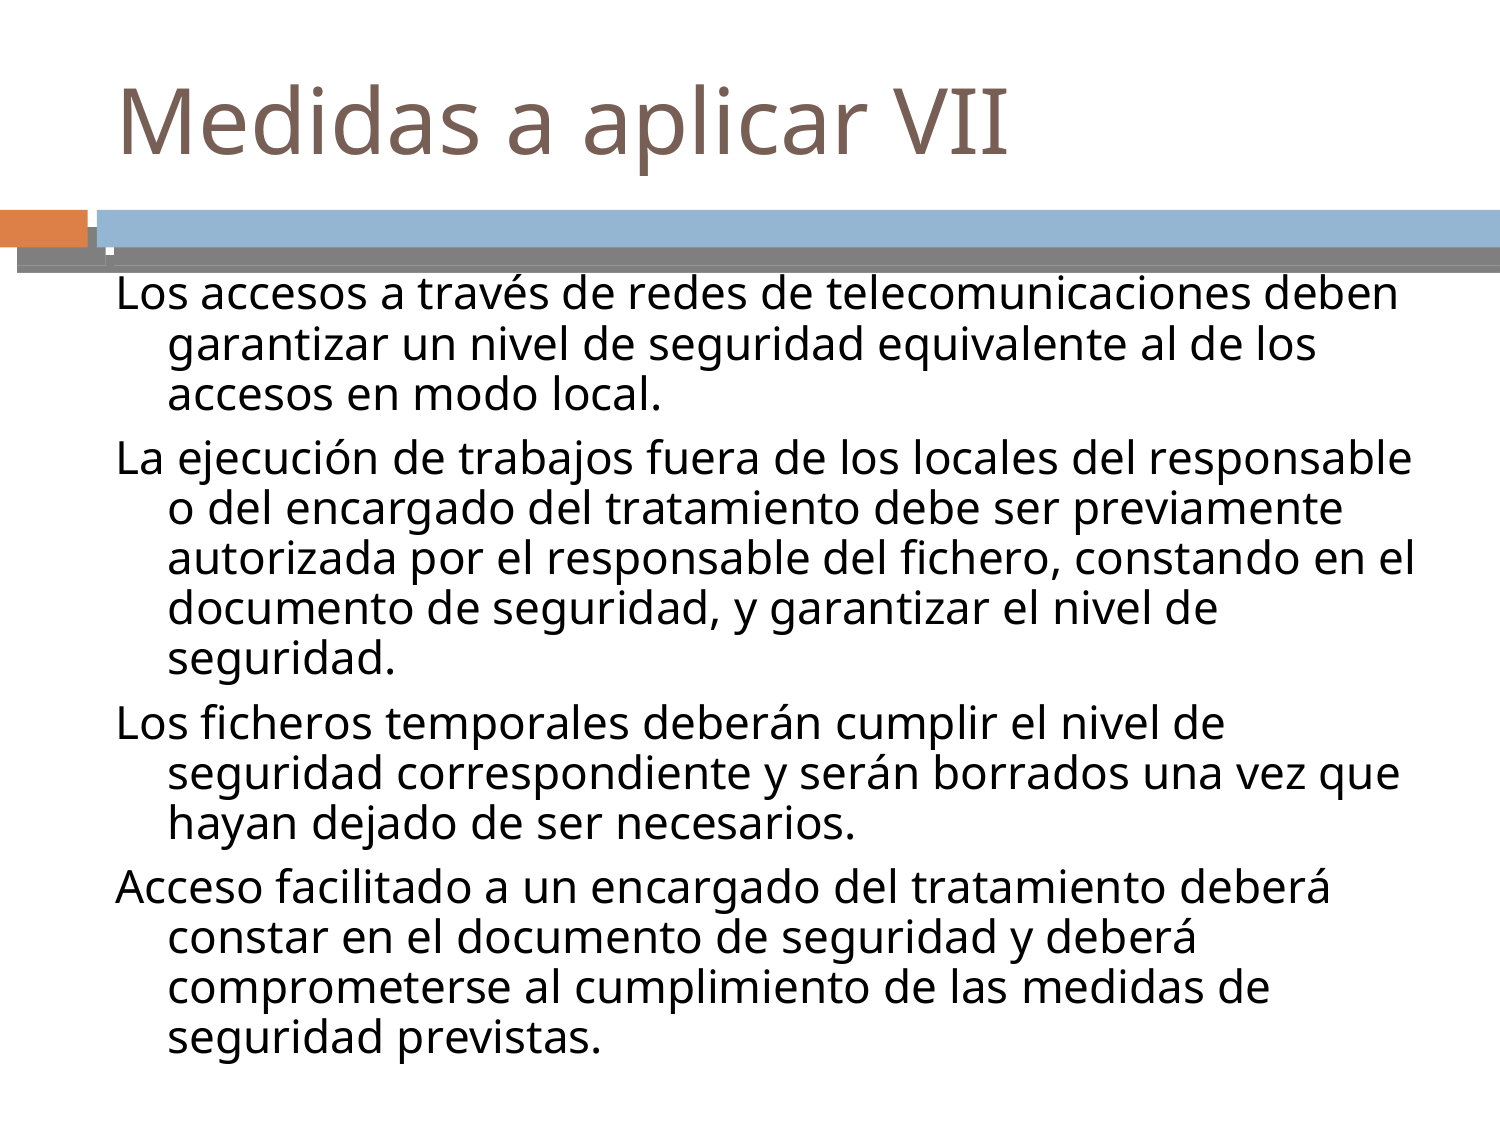

# Medidas a aplicar VII
Los accesos a través de redes de telecomunicaciones deben garantizar un nivel de seguridad equivalente al de los accesos en modo local.
La ejecución de trabajos fuera de los locales del responsable o del encargado del tratamiento debe ser previamente autorizada por el responsable del fichero, constando en el documento de seguridad, y garantizar el nivel de seguridad.
Los ficheros temporales deberán cumplir el nivel de seguridad correspondiente y serán borrados una vez que hayan dejado de ser necesarios.
Acceso facilitado a un encargado del tratamiento deberá constar en el documento de seguridad y deberá comprometerse al cumplimiento de las medidas de seguridad previstas.